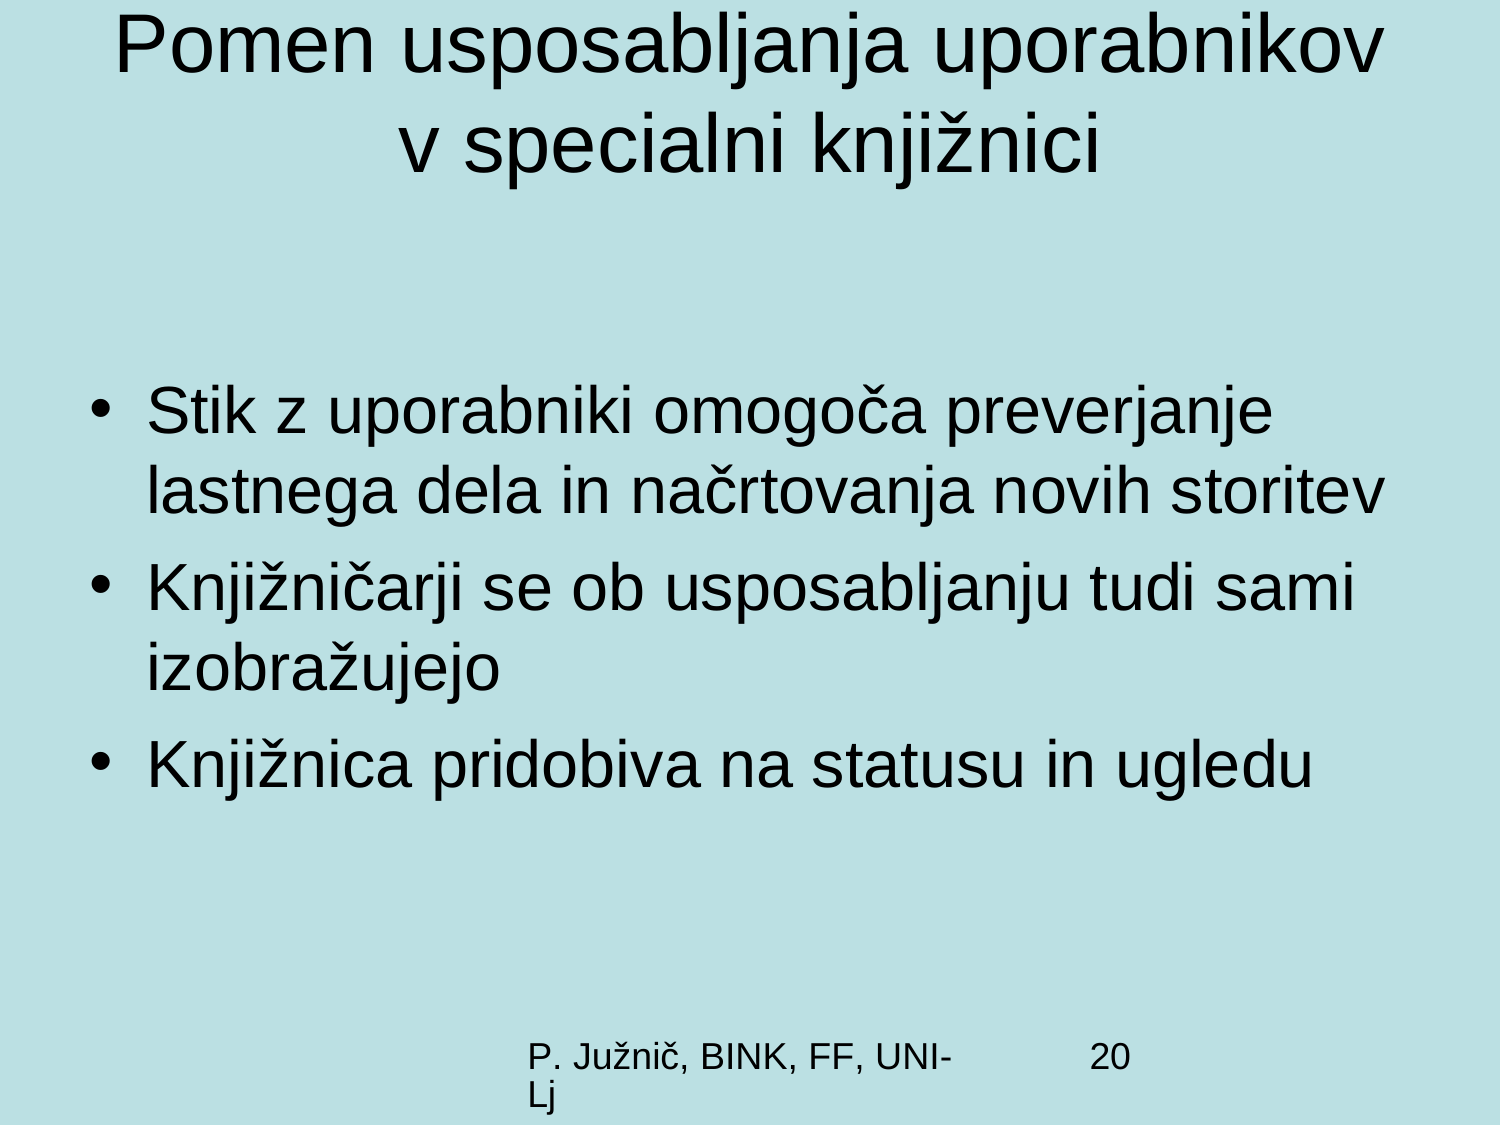

# Pomen usposabljanja uporabnikov v specialni knjižnici
Stik z uporabniki omogoča preverjanje lastnega dela in načrtovanja novih storitev
Knjižničarji se ob usposabljanju tudi sami izobražujejo
Knjižnica pridobiva na statusu in ugledu
P. Južnič, BINK, FF, UNI-Lj
20